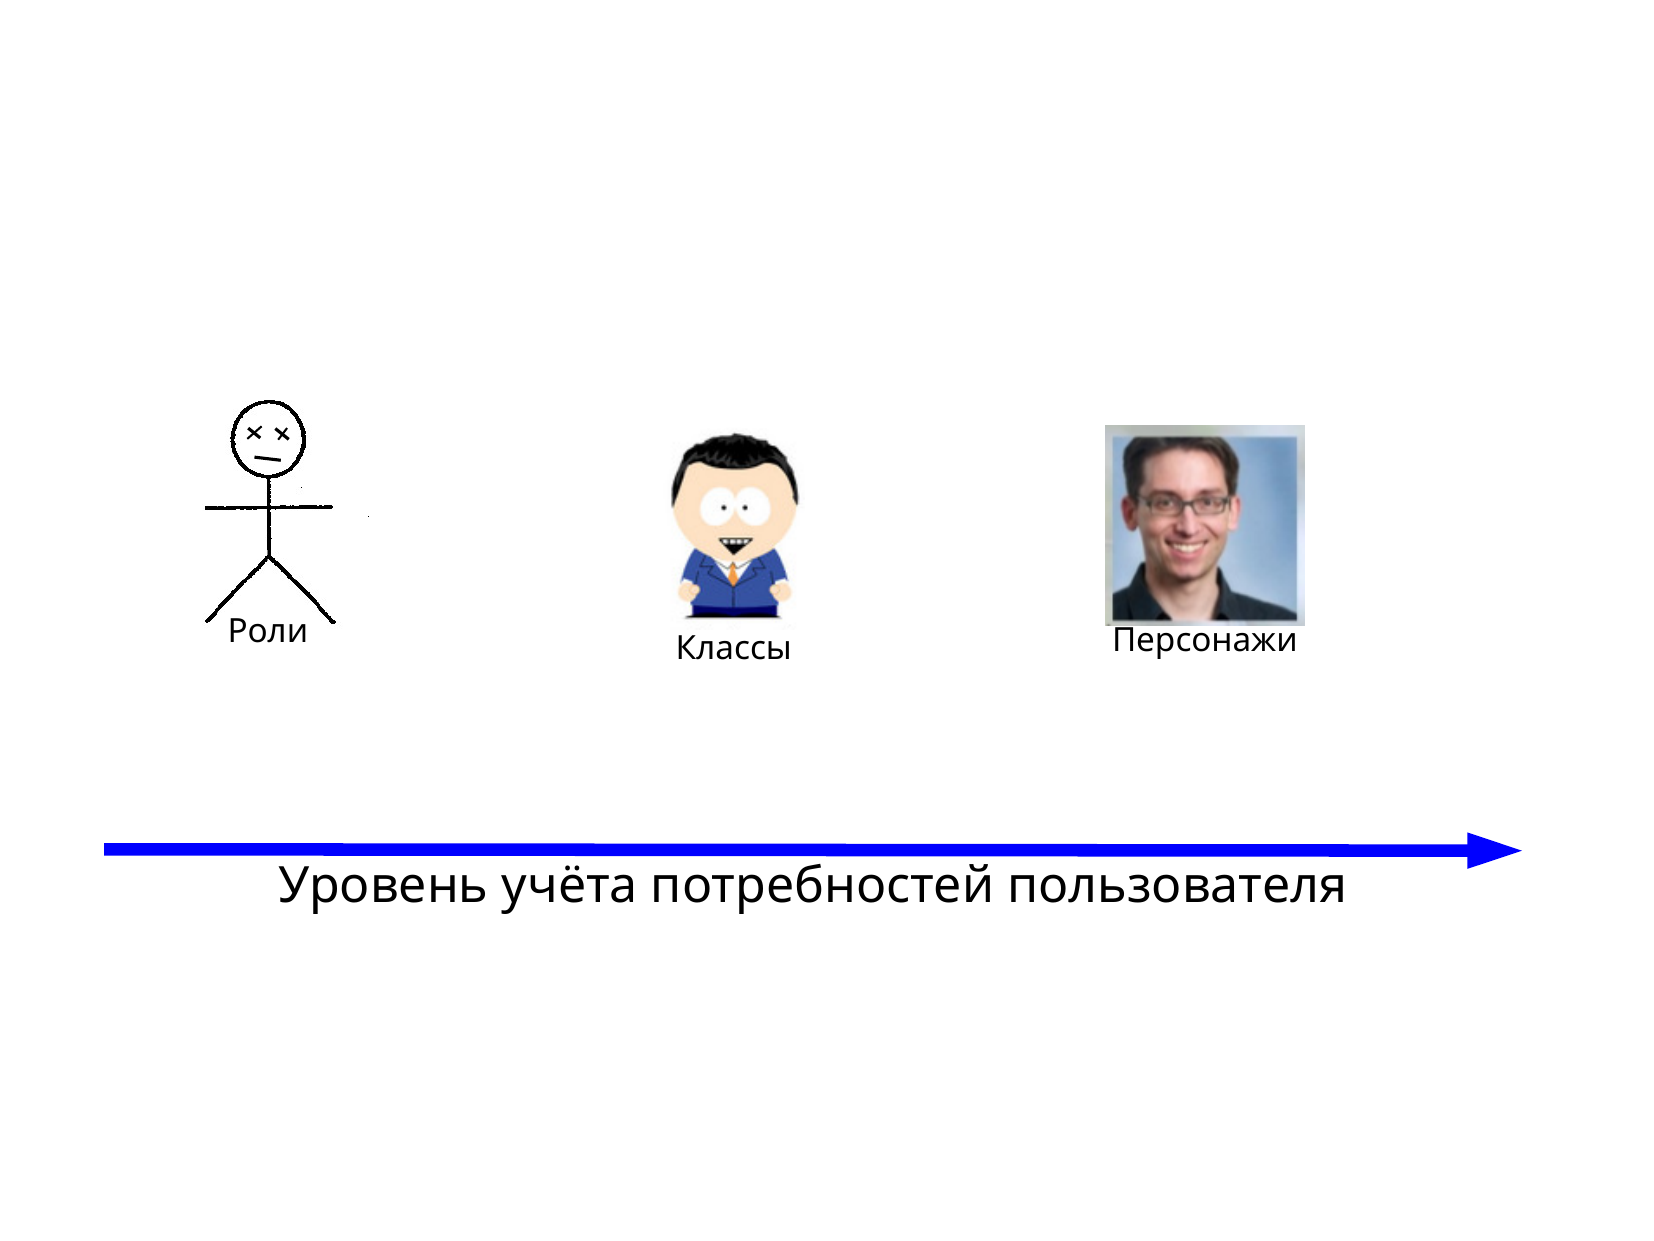

Роли
Персонажи
Классы
Уровень учёта потребностей пользователя